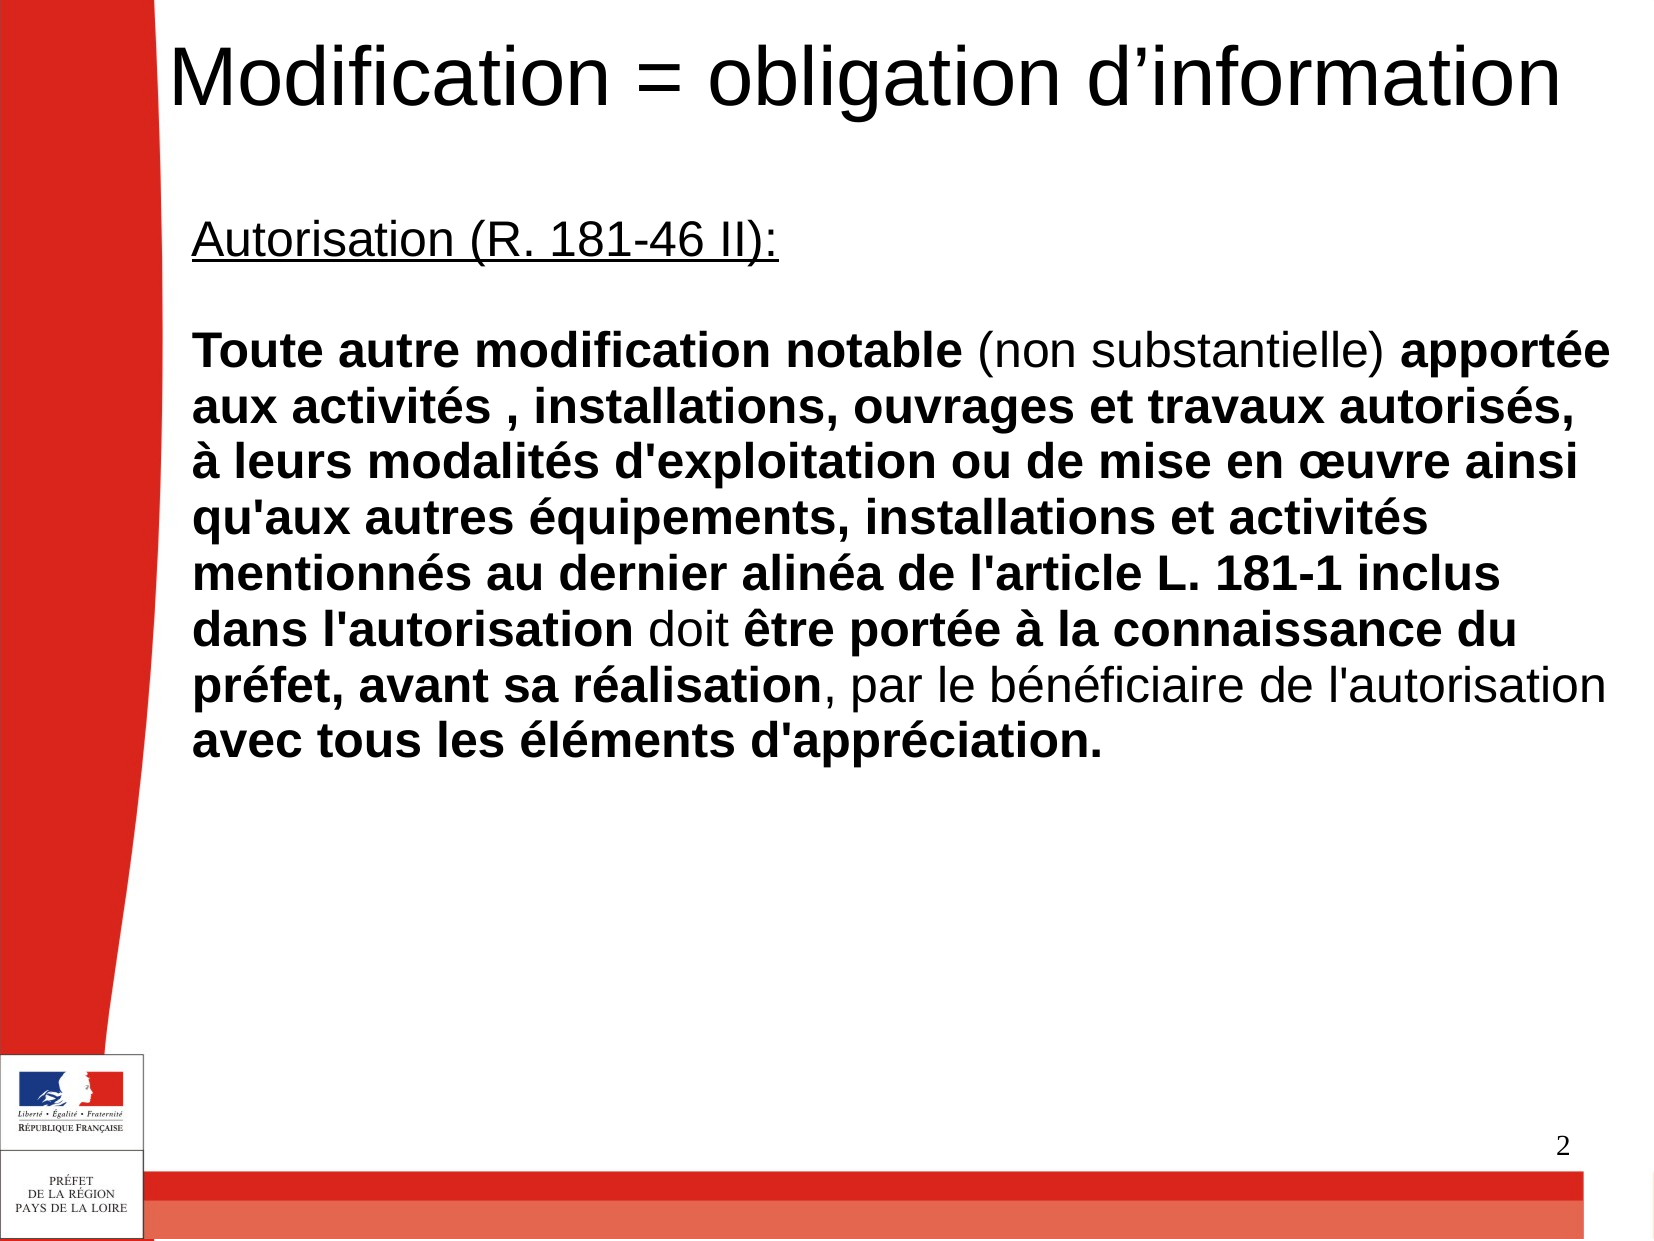

# Modification = obligation d’information
Autorisation (R. 181-46 II):
Toute autre modification notable (non substantielle) apportée aux activités , installations, ouvrages et travaux autorisés, à leurs modalités d'exploitation ou de mise en œuvre ainsi qu'aux autres équipements, installations et activités mentionnés au dernier alinéa de l'article L. 181-1 inclus dans l'autorisation doit être portée à la connaissance du préfet, avant sa réalisation, par le bénéficiaire de l'autorisation avec tous les éléments d'appréciation.
2